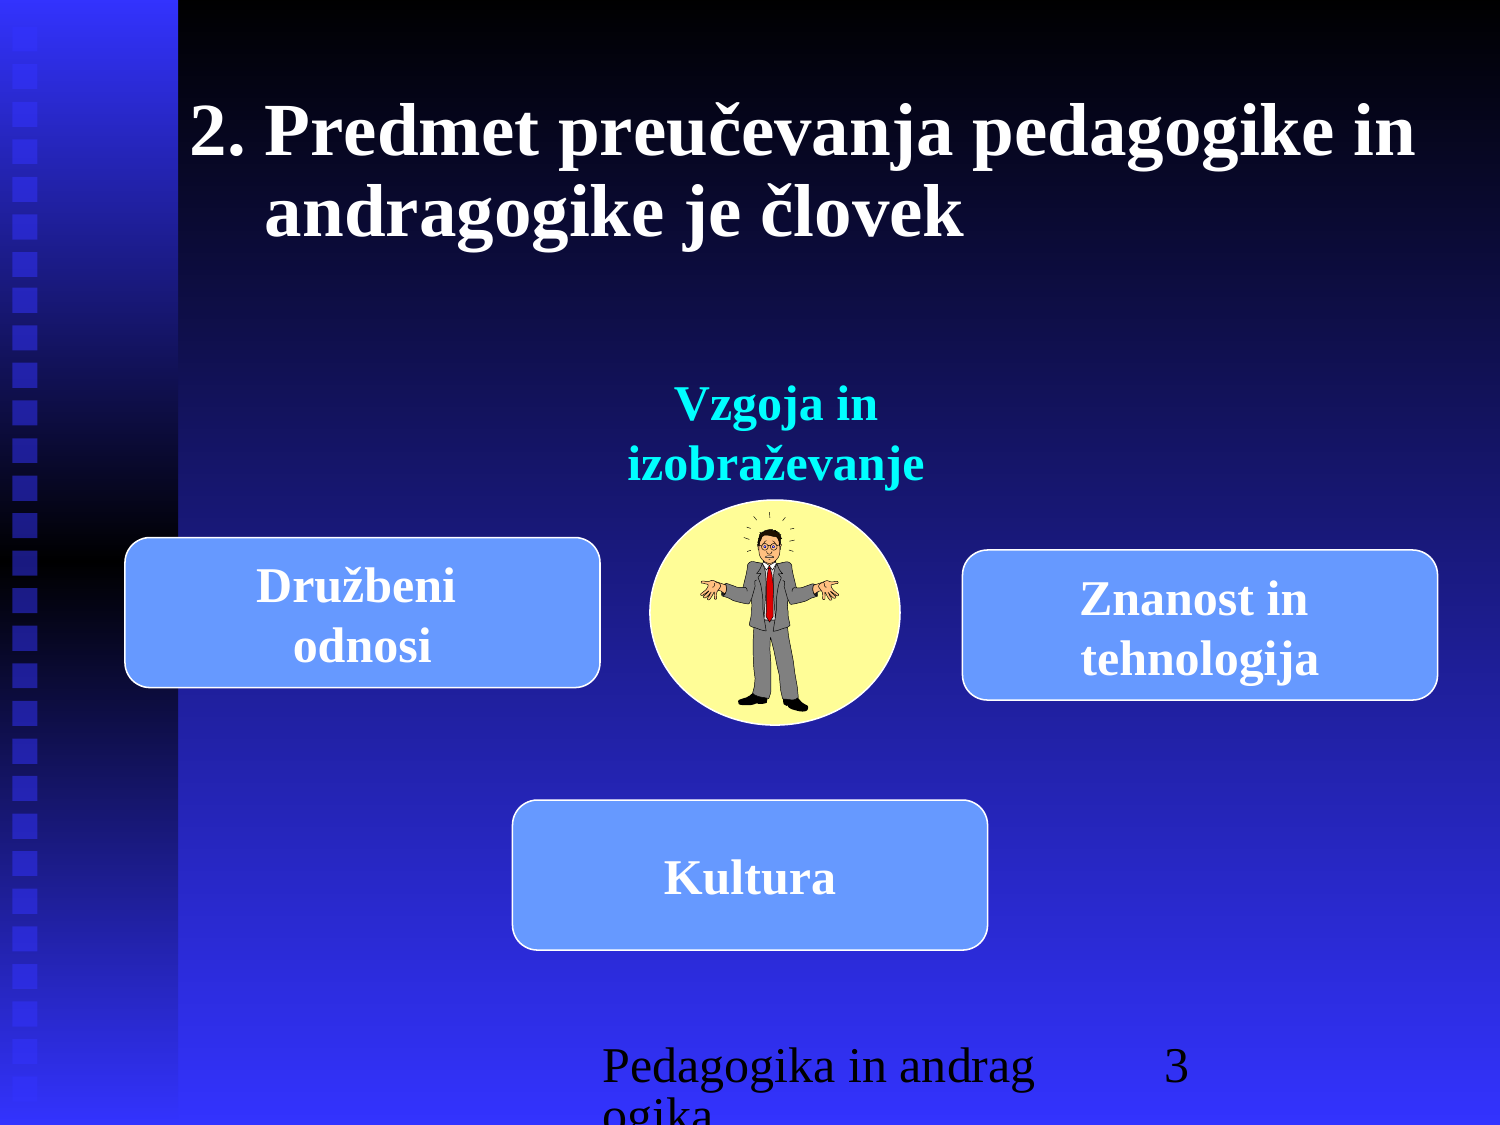

# 2. Predmet preučevanja pedagogike in andragogike je človek
Vzgoja in
izobraževanje
Družbeni
odnosi
Znanost in
tehnologija
Kultura
Pedagogika in andragogika
3